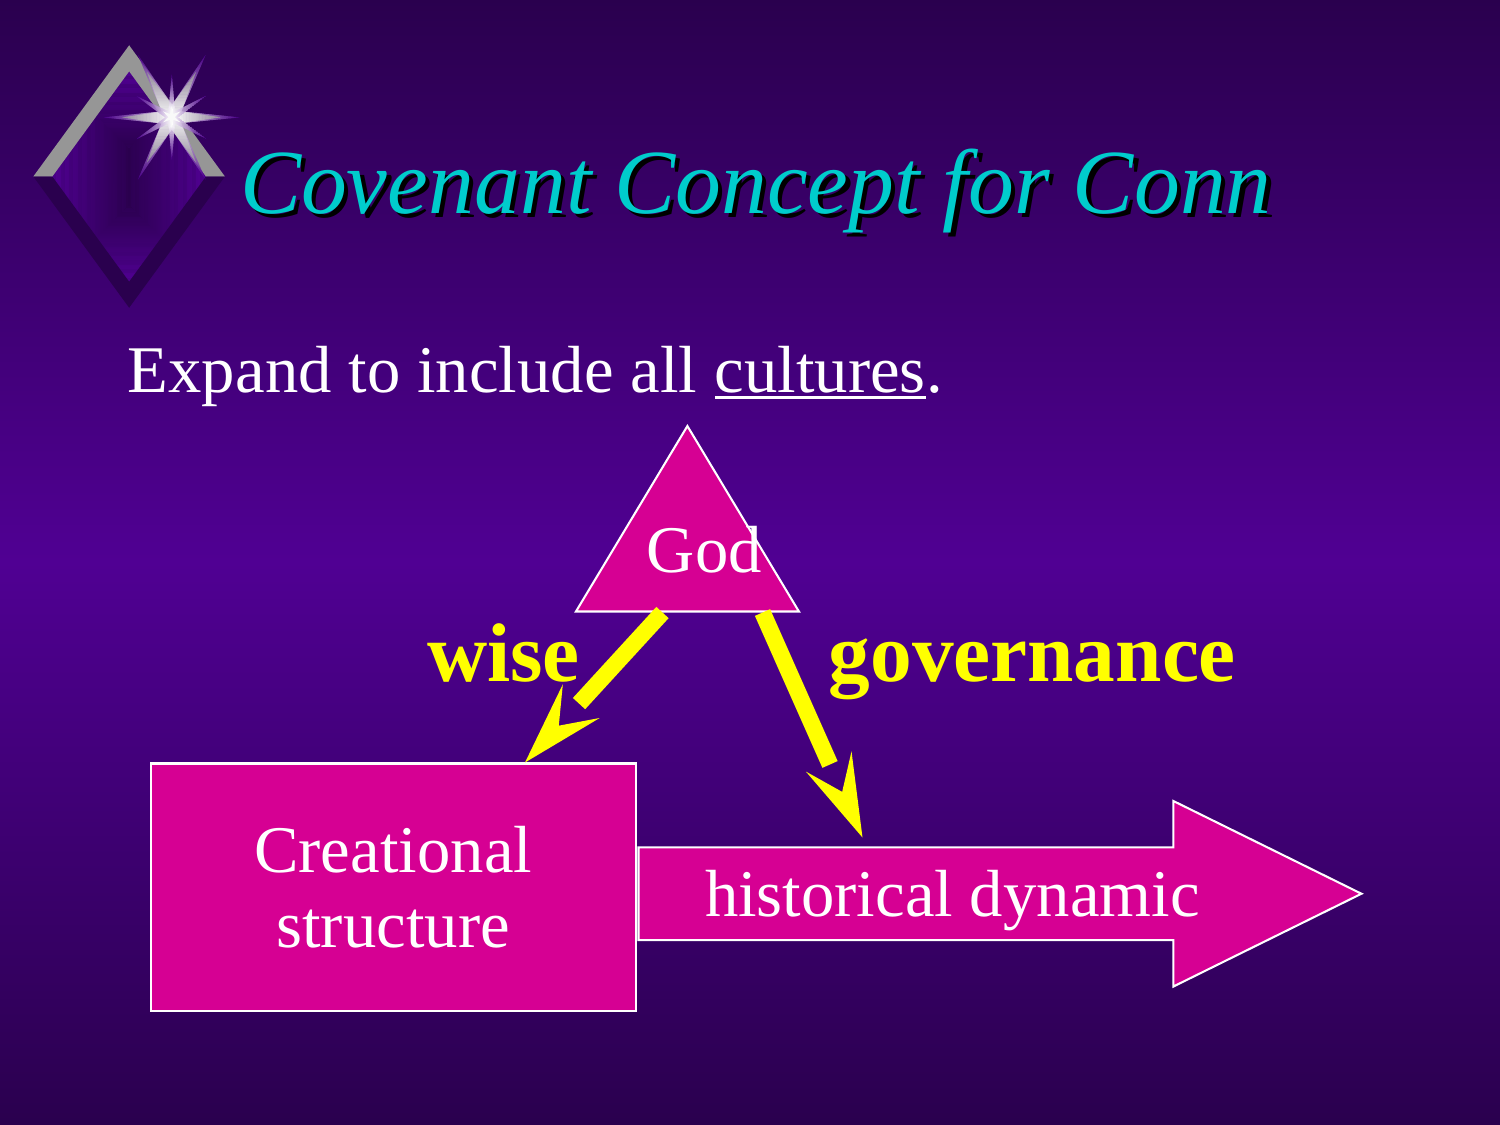

# Covenant Concept for Conn
Expand to include all cultures.
God
wise governance
Creational
structure
historical dynamic